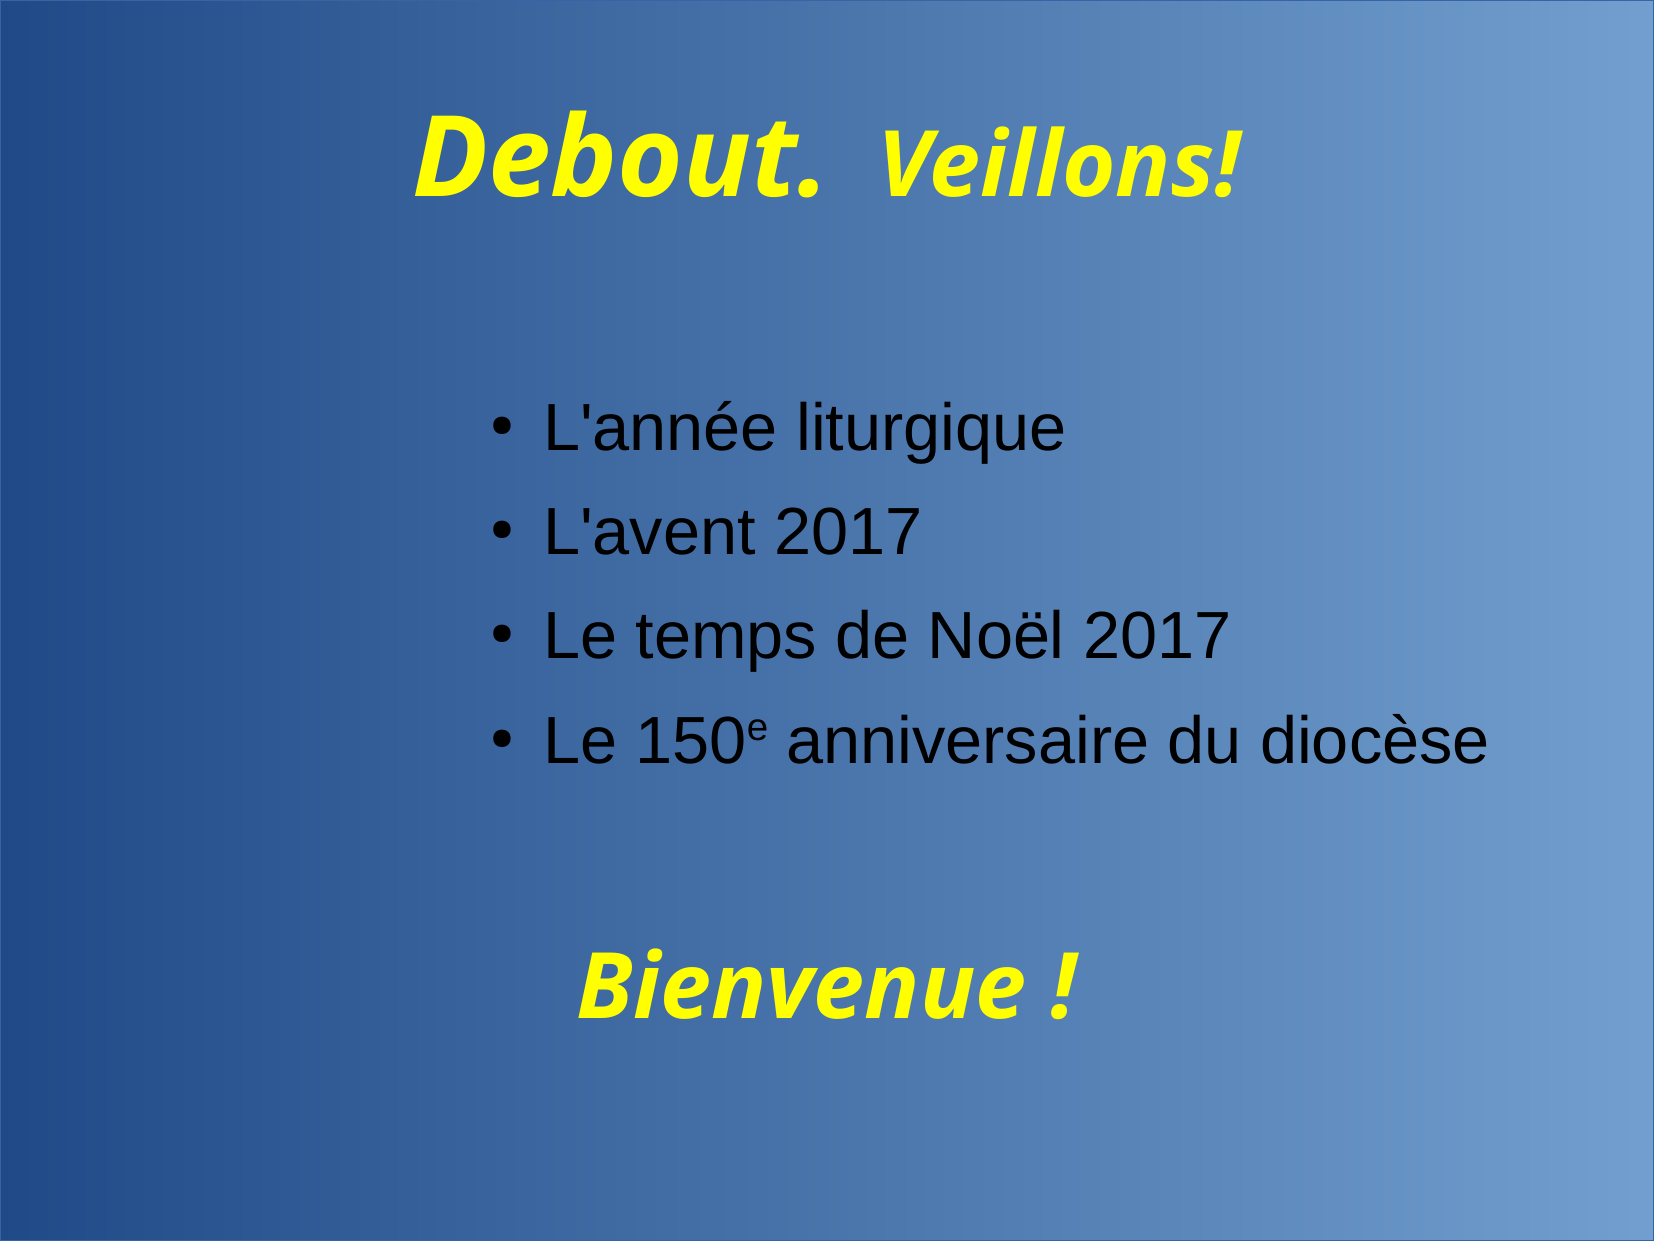

# Debout. Veillons!
L'année liturgique
L'avent 2017
Le temps de Noël 2017
Le 150e anniversaire du diocèse
Bienvenue !